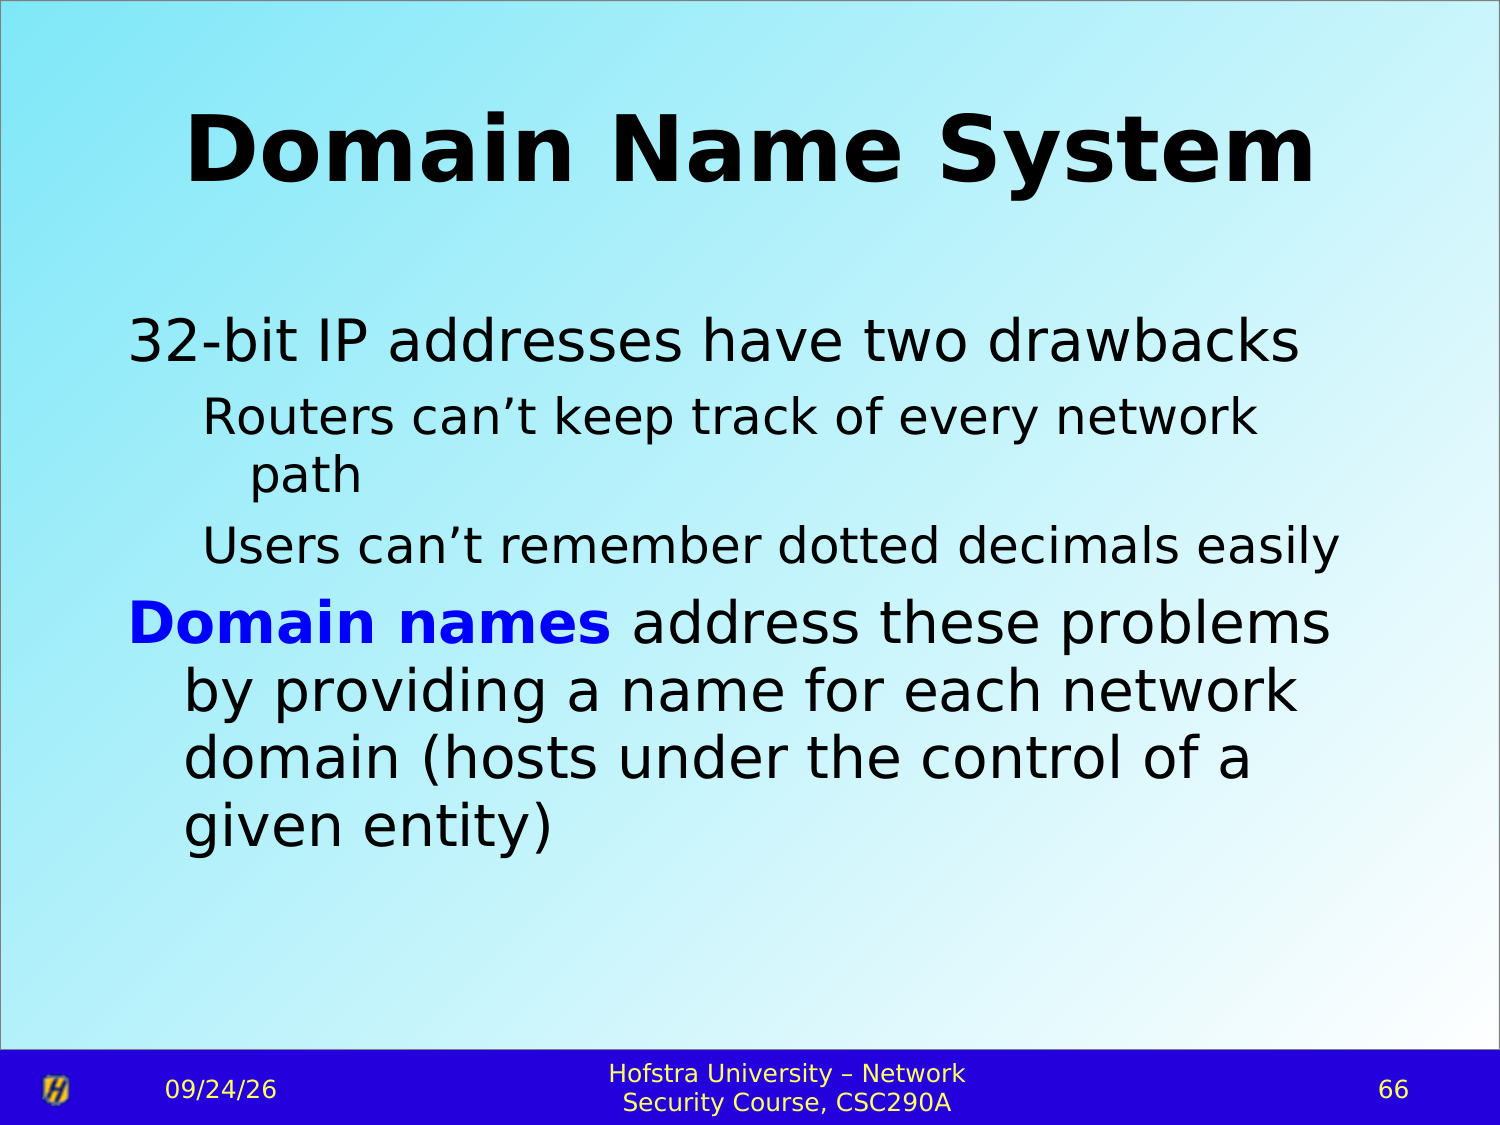

# Domain Name System
32-bit IP addresses have two drawbacks
Routers can’t keep track of every network path
Users can’t remember dotted decimals easily
Domain names address these problems by providing a name for each network domain (hosts under the control of a given entity)
66